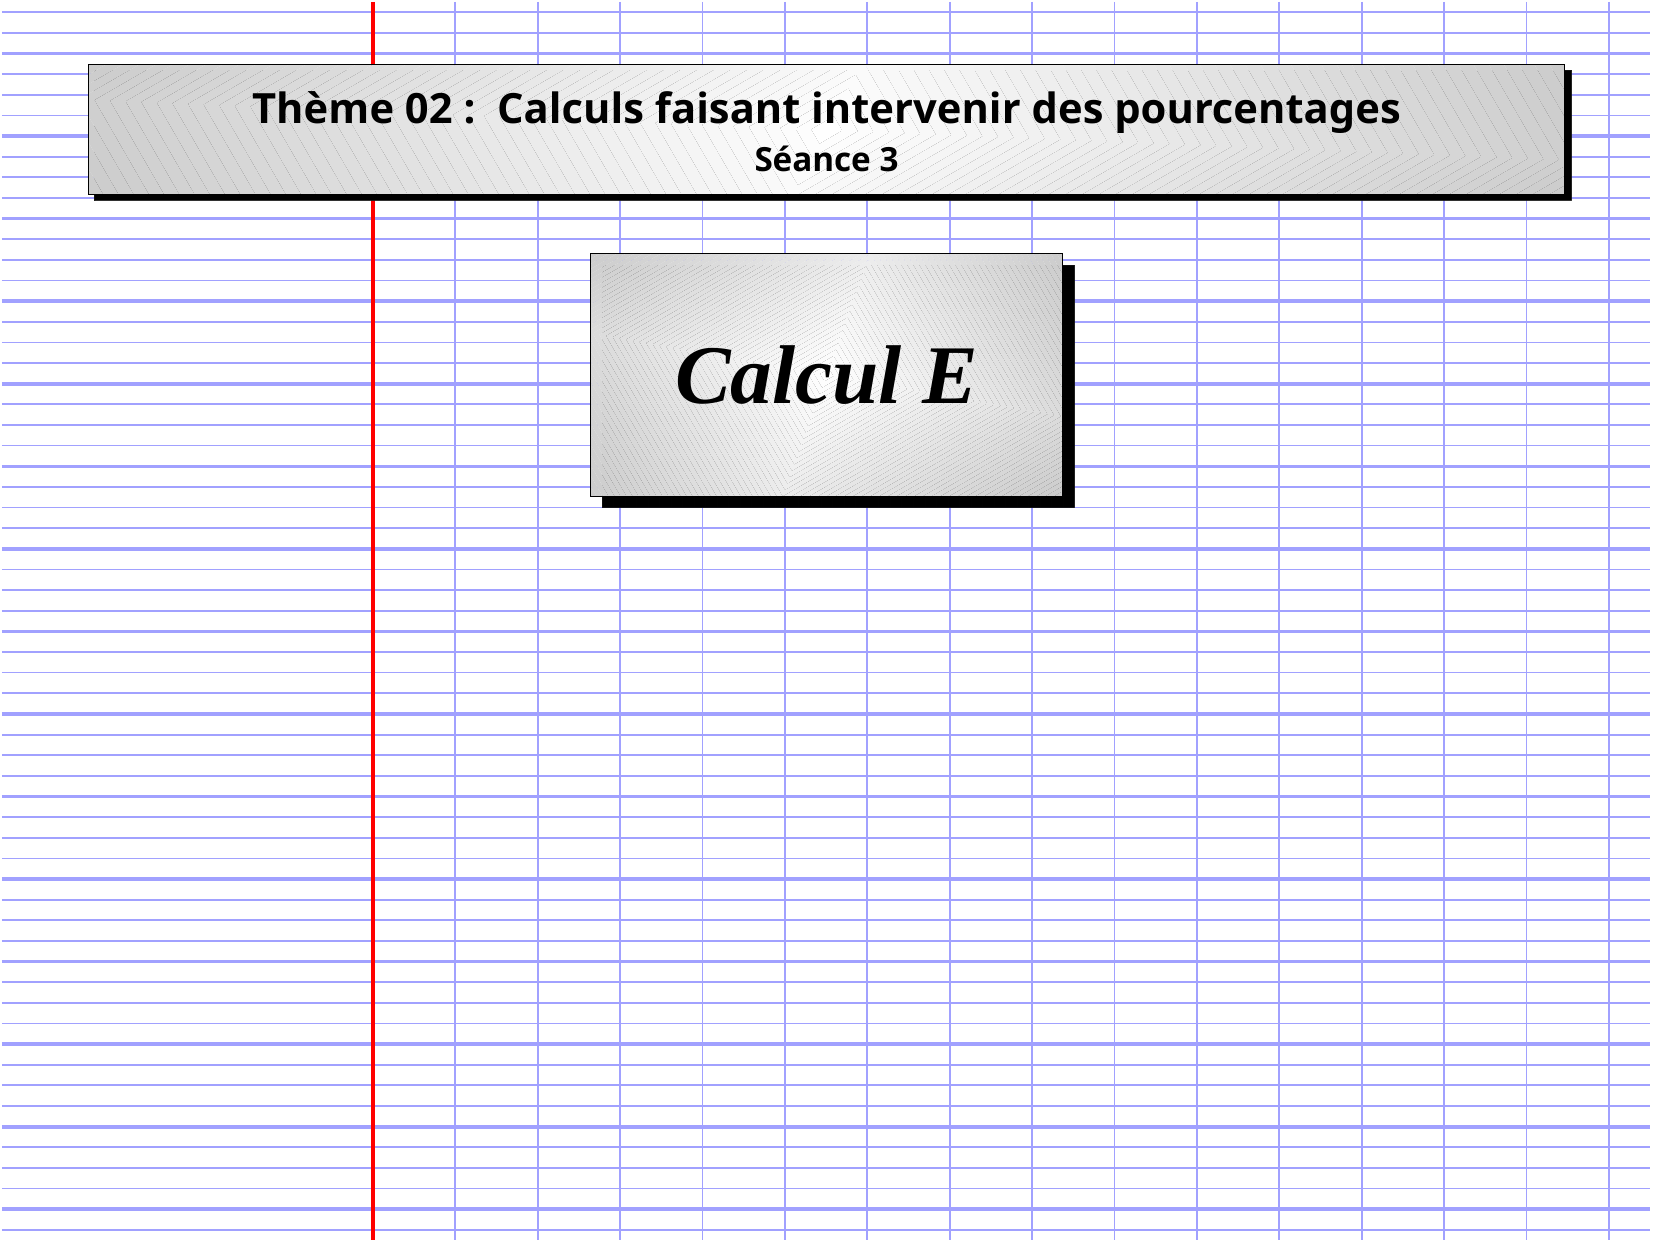

Thème 02 : Calculs faisant intervenir des pourcentages
Séance 3
Calcul E